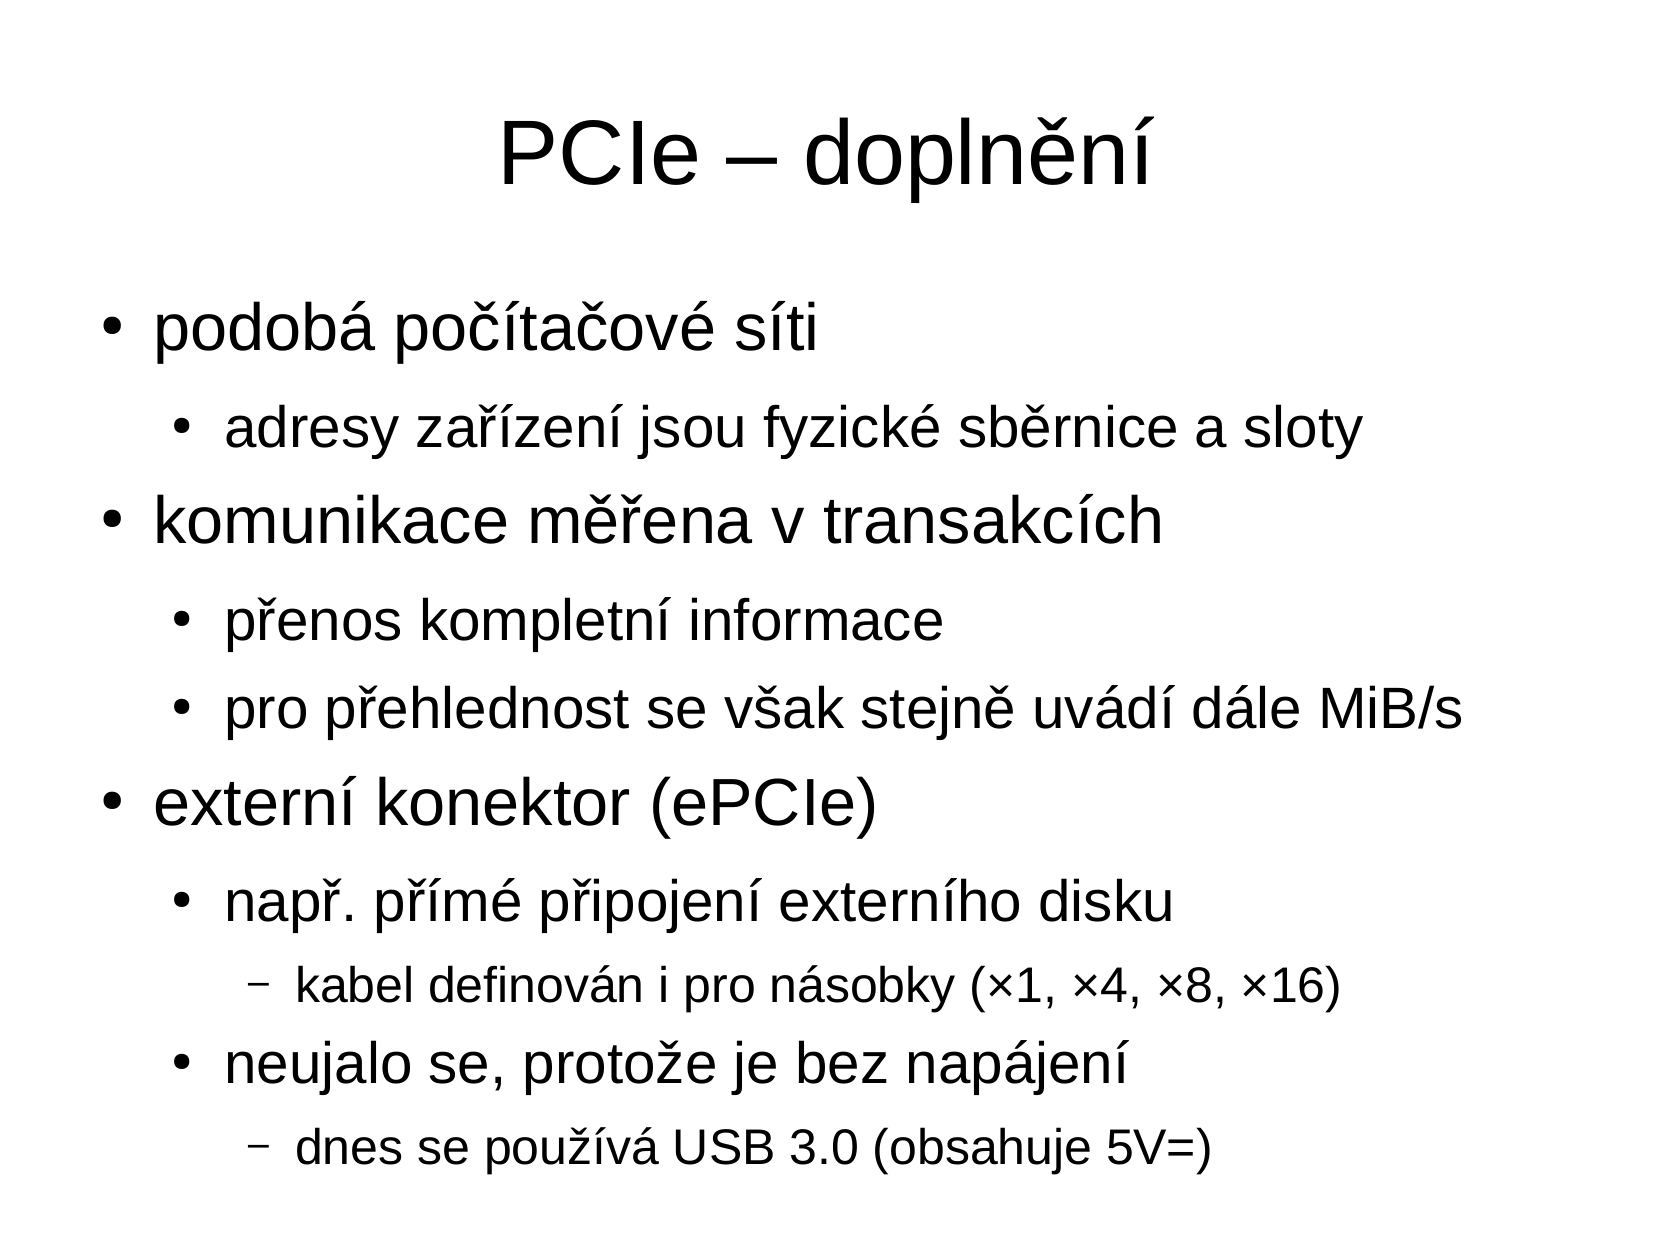

# PCIe – doplnění
podobá počítačové síti
adresy zařízení jsou fyzické sběrnice a sloty
komunikace měřena v transakcích
přenos kompletní informace
pro přehlednost se však stejně uvádí dále MiB/s
externí konektor (ePCIe)
např. přímé připojení externího disku
kabel definován i pro násobky (×1, ×4, ×8, ×16)
neujalo se, protože je bez napájení
dnes se používá USB 3.0 (obsahuje 5V=)